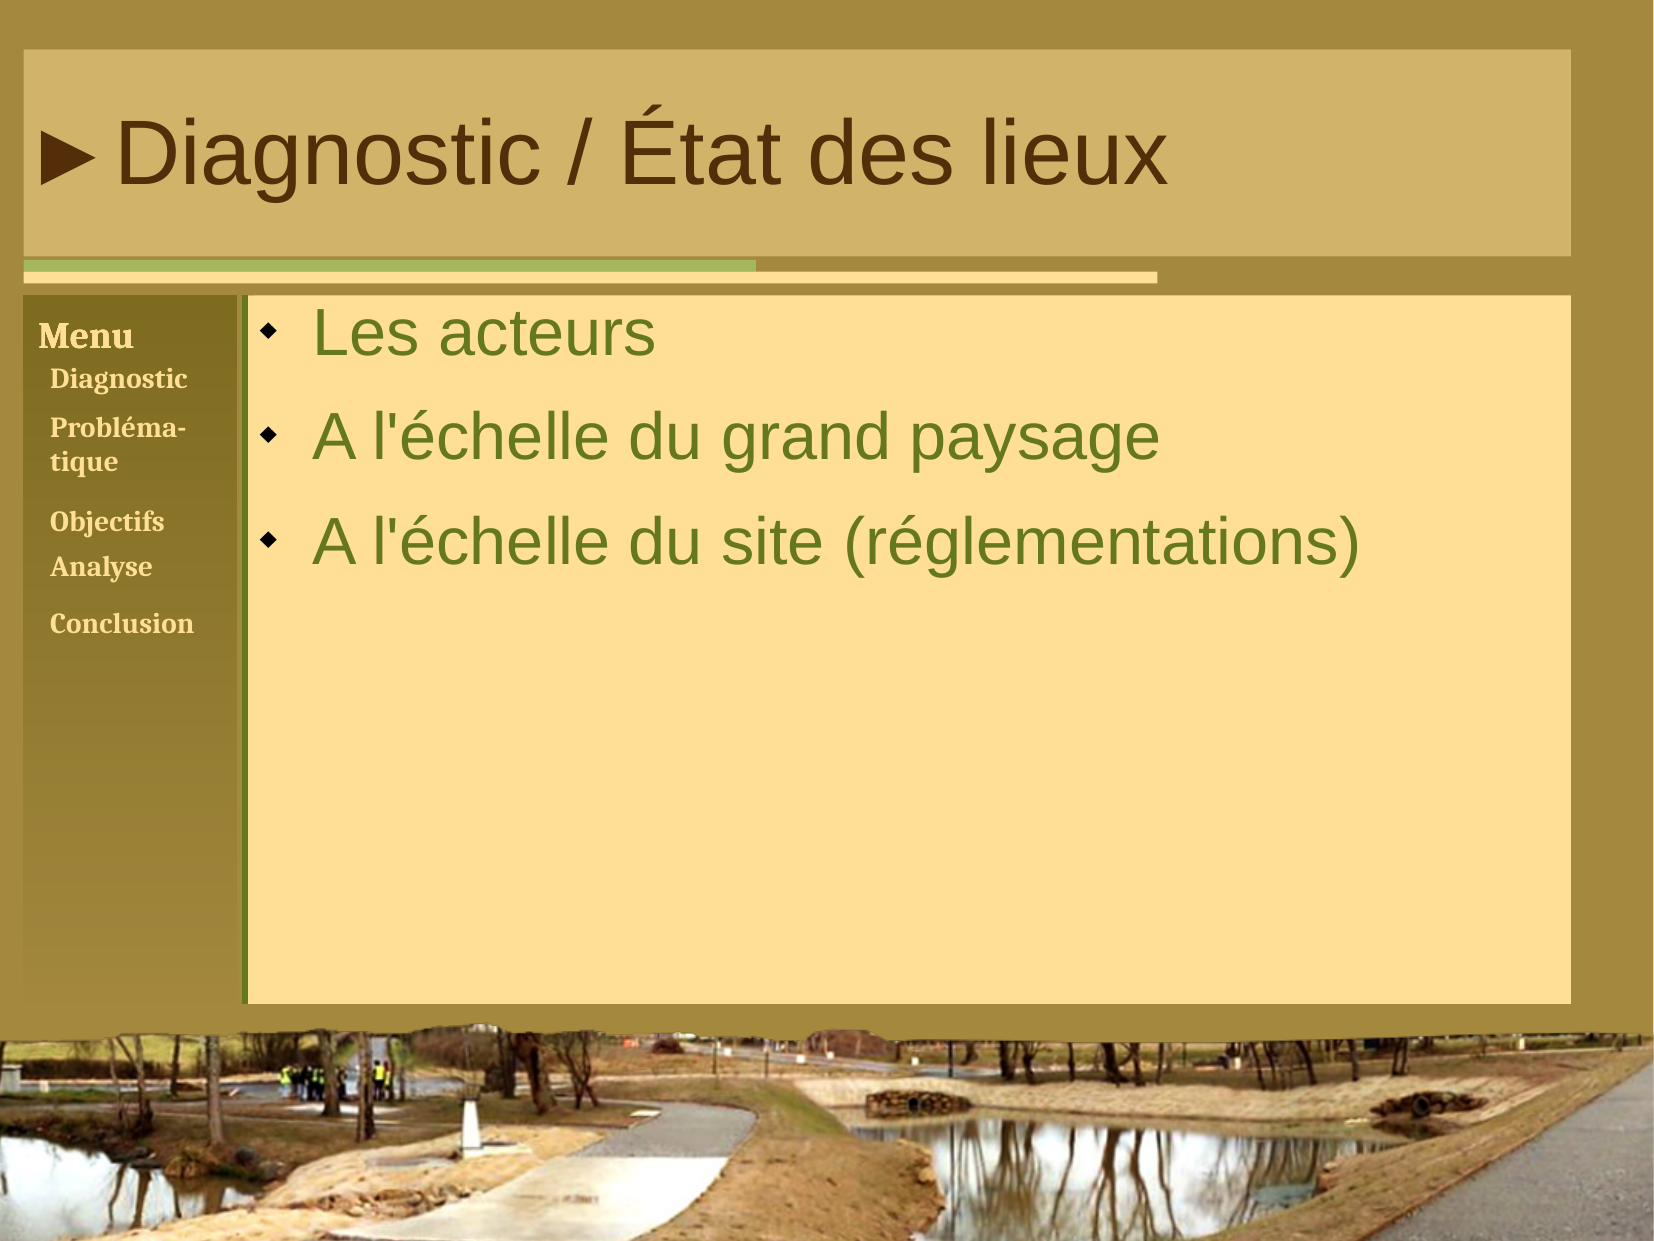

# ►Diagnostic / État des lieux
Les acteurs
A l'échelle du grand paysage
A l'échelle du site (réglementations)